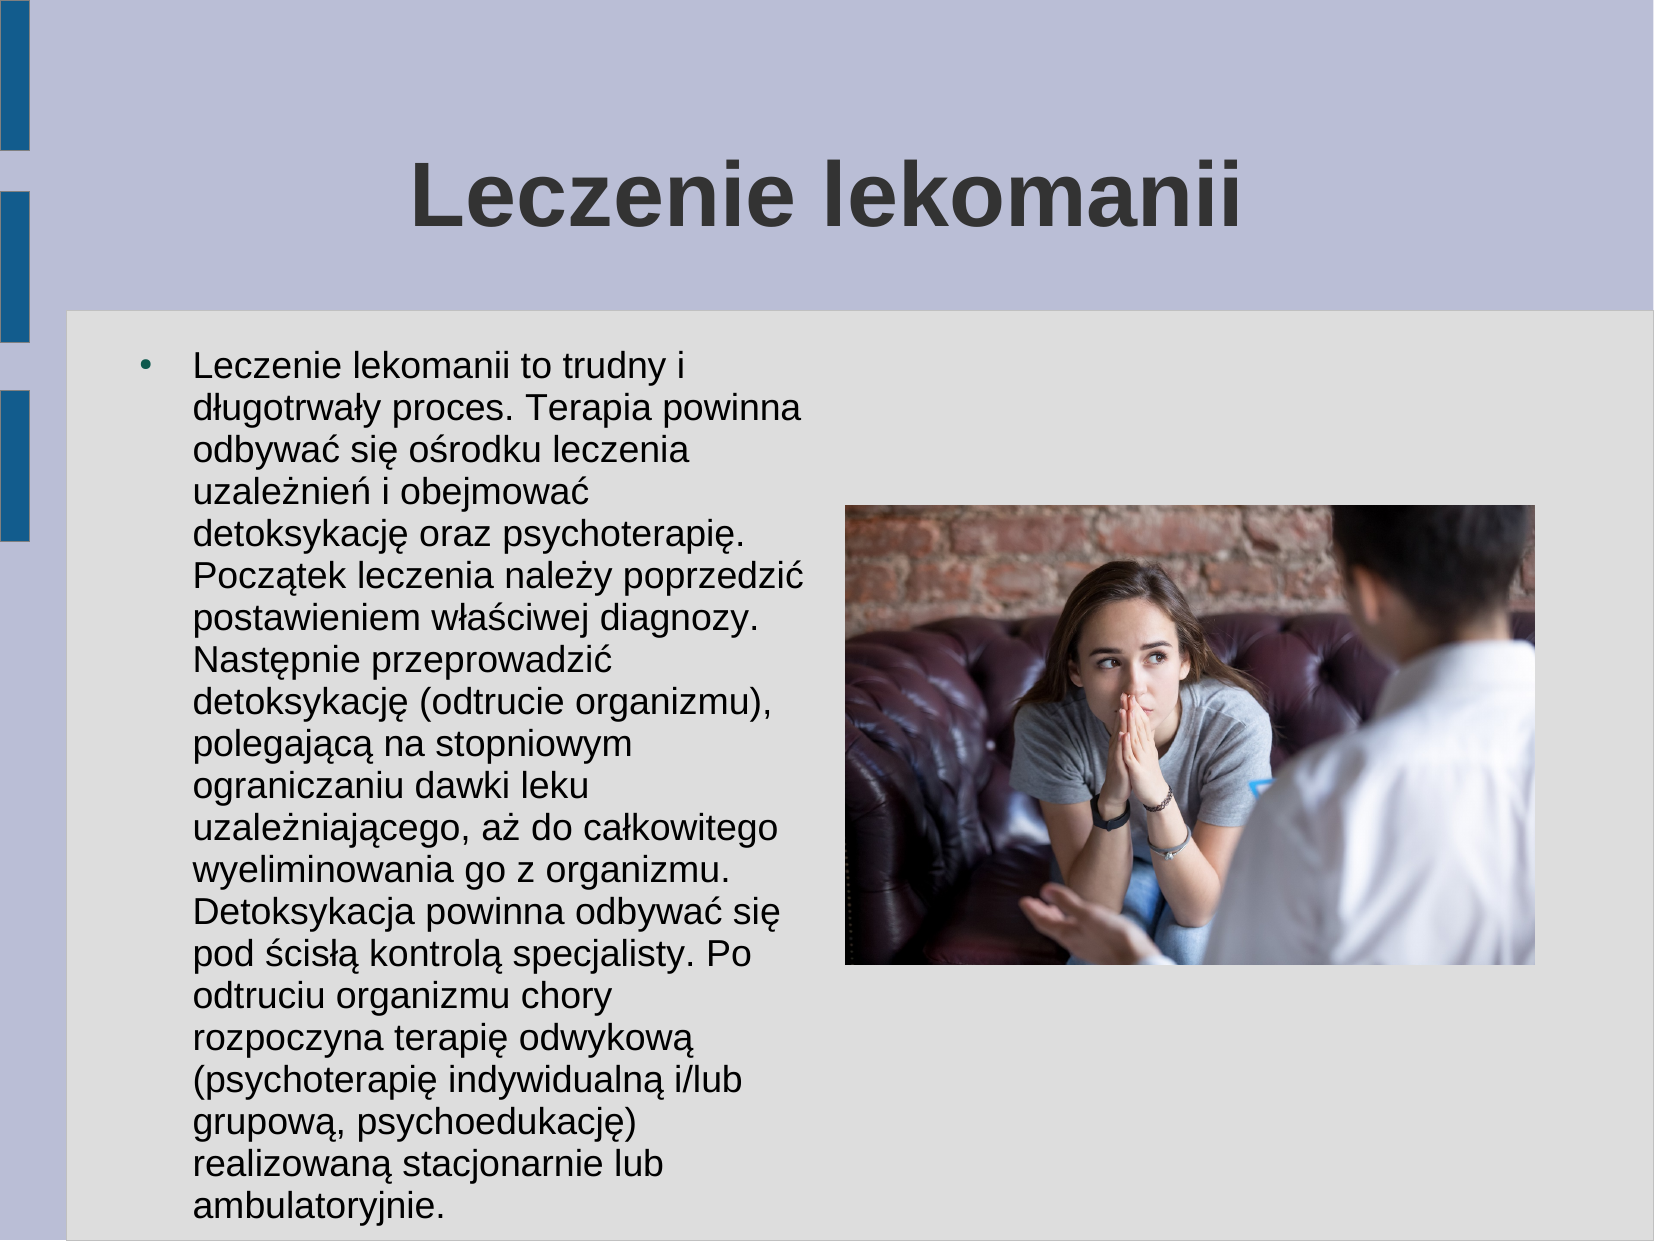

# Leczenie lekomanii
Leczenie lekomanii to trudny i długotrwały proces. Terapia powinna odbywać się ośrodku leczenia uzależnień i obejmować detoksykację oraz psychoterapię. Początek leczenia należy poprzedzić postawieniem właściwej diagnozy. Następnie przeprowadzić detoksykację (odtrucie organizmu), polegającą na stopniowym ograniczaniu dawki leku uzależniającego, aż do całkowitego wyeliminowania go z organizmu. Detoksykacja powinna odbywać się pod ścisłą kontrolą specjalisty. Po odtruciu organizmu chory rozpoczyna terapię odwykową (psychoterapię indywidualną i/lub grupową, psychoedukację) realizowaną stacjonarnie lub ambulatoryjnie.